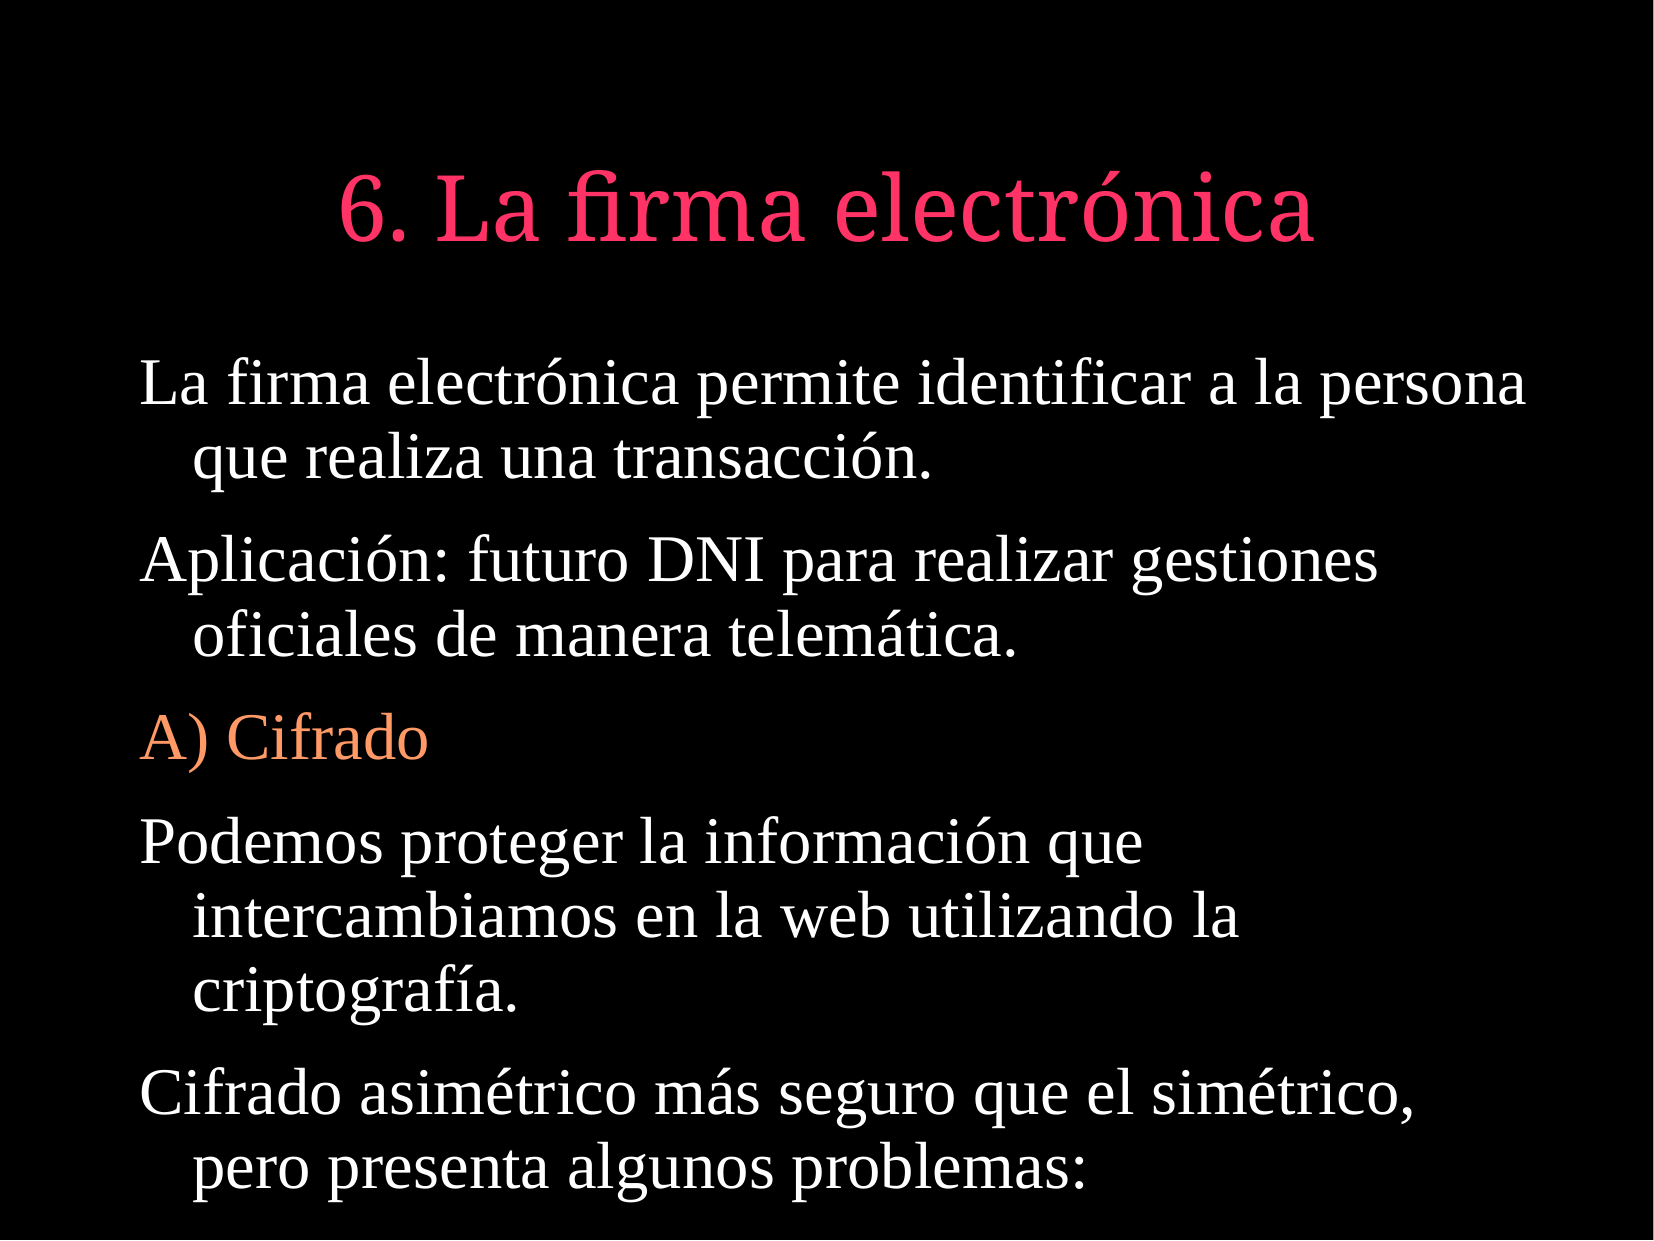

# 6. La firma electrónica
La firma electrónica permite identificar a la persona que realiza una transacción.
Aplicación: futuro DNI para realizar gestiones oficiales de manera telemática.
A) Cifrado
Podemos proteger la información que intercambiamos en la web utilizando la criptografía.
Cifrado asimétrico más seguro que el simétrico, pero presenta algunos problemas: